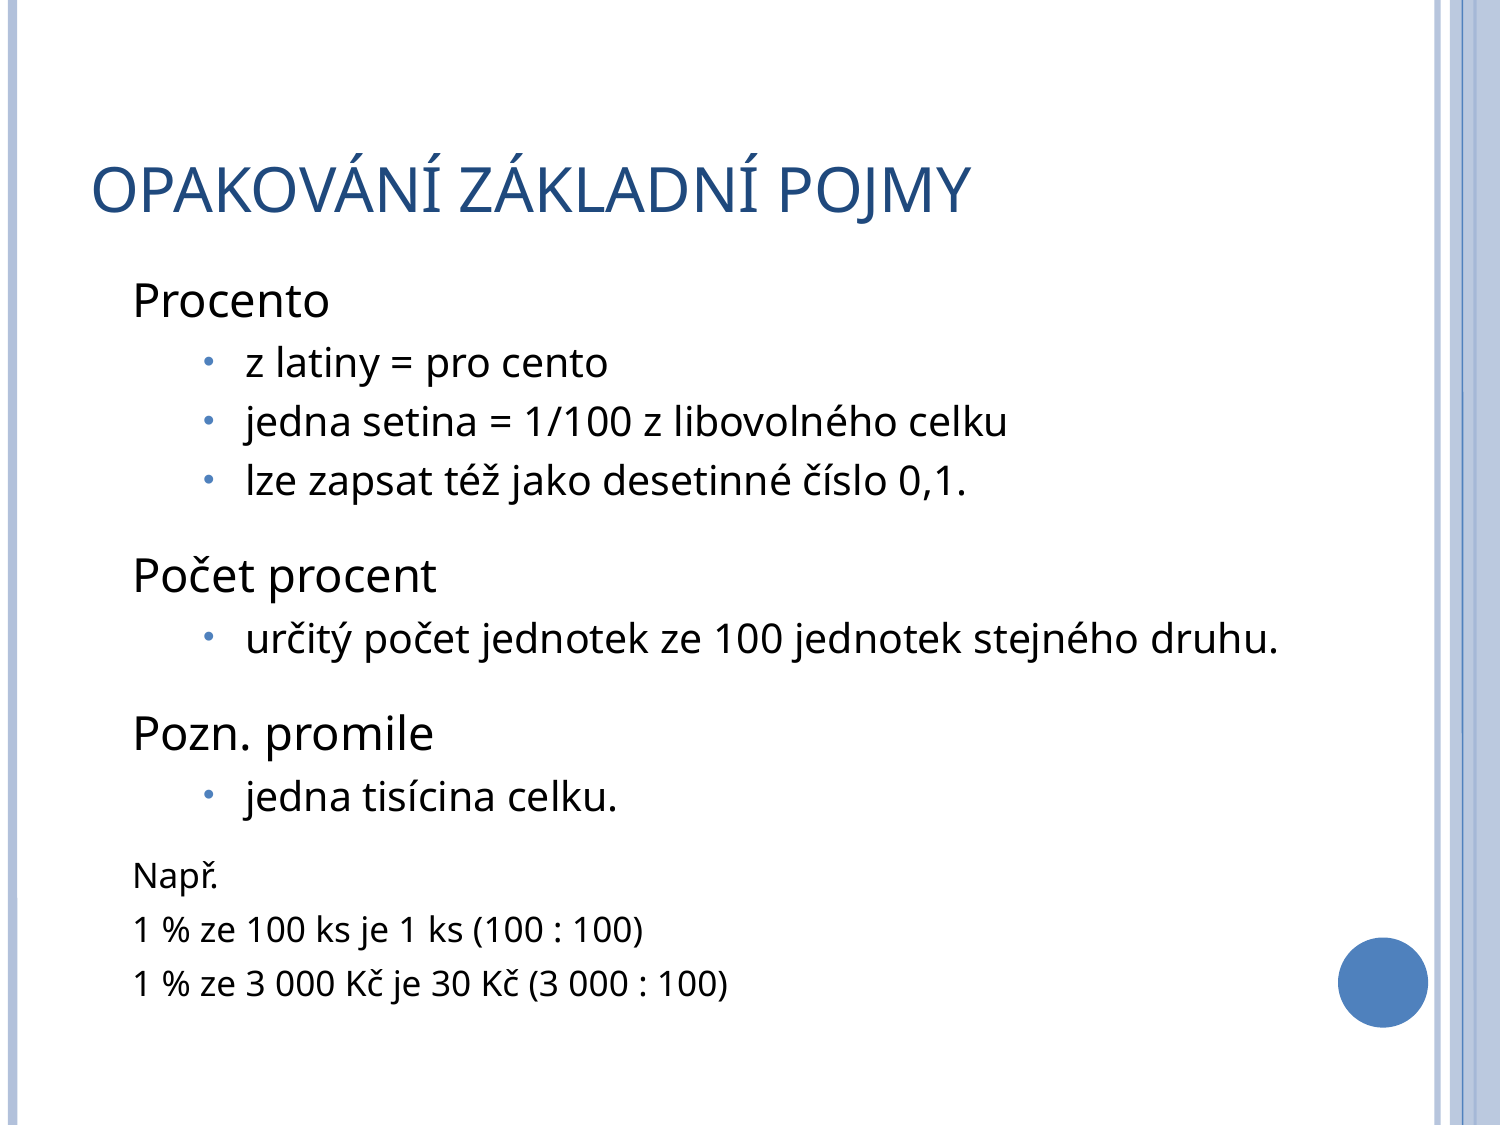

# OPAKOVÁNÍ základní pojmy
Procento
z latiny = pro cento
jedna setina = 1/100 z libovolného celku
lze zapsat též jako desetinné číslo 0,1.
Počet procent
určitý počet jednotek ze 100 jednotek stejného druhu.
Pozn. promile
jedna tisícina celku.
Např.
1 % ze 100 ks je 1 ks (100 : 100)
1 % ze 3 000 Kč je 30 Kč (3 000 : 100)